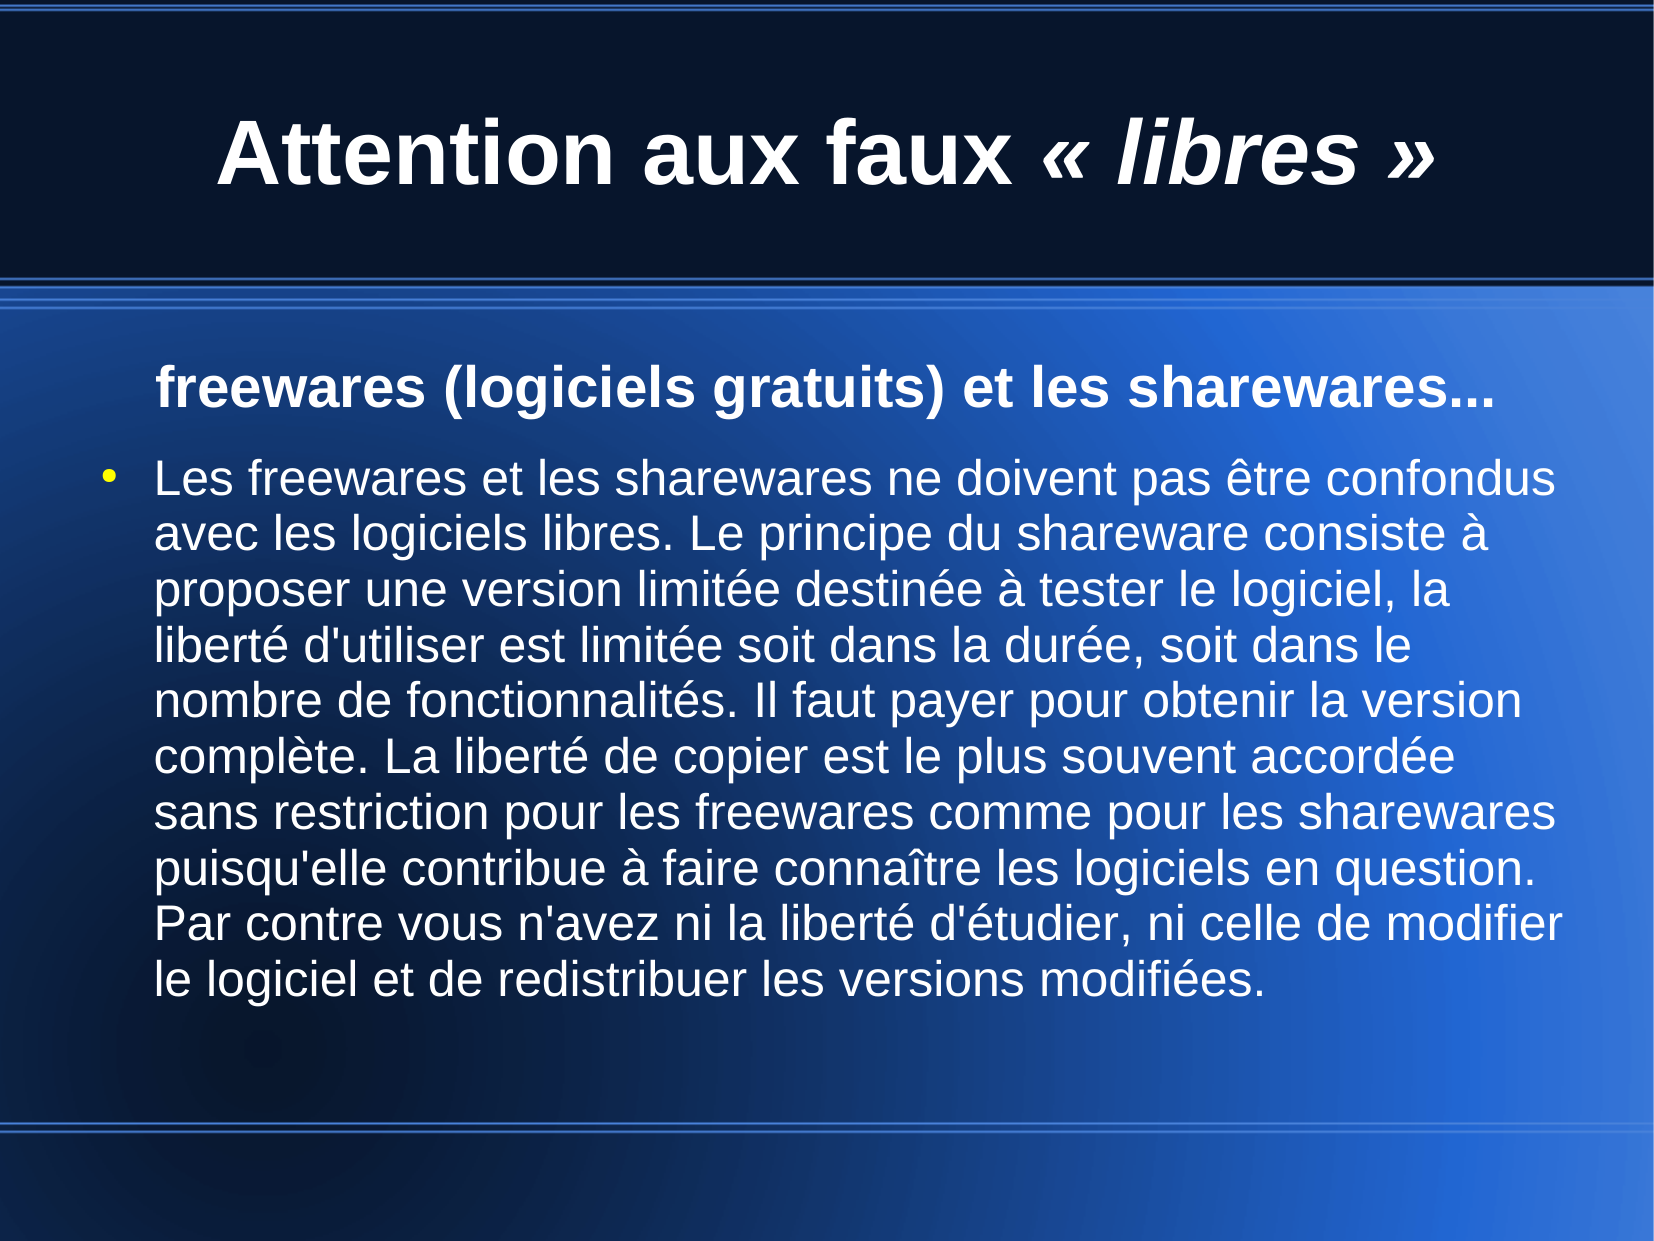

# Attention aux faux « libres »
freewares (logiciels gratuits) et les sharewares...
Les freewares et les sharewares ne doivent pas être confondus avec les logiciels libres. Le principe du shareware consiste à proposer une version limitée destinée à tester le logiciel, la liberté d'utiliser est limitée soit dans la durée, soit dans le nombre de fonctionnalités. Il faut payer pour obtenir la version complète. La liberté de copier est le plus souvent accordée sans restriction pour les freewares comme pour les sharewares puisqu'elle contribue à faire connaître les logiciels en question. Par contre vous n'avez ni la liberté d'étudier, ni celle de modifier le logiciel et de redistribuer les versions modifiées.